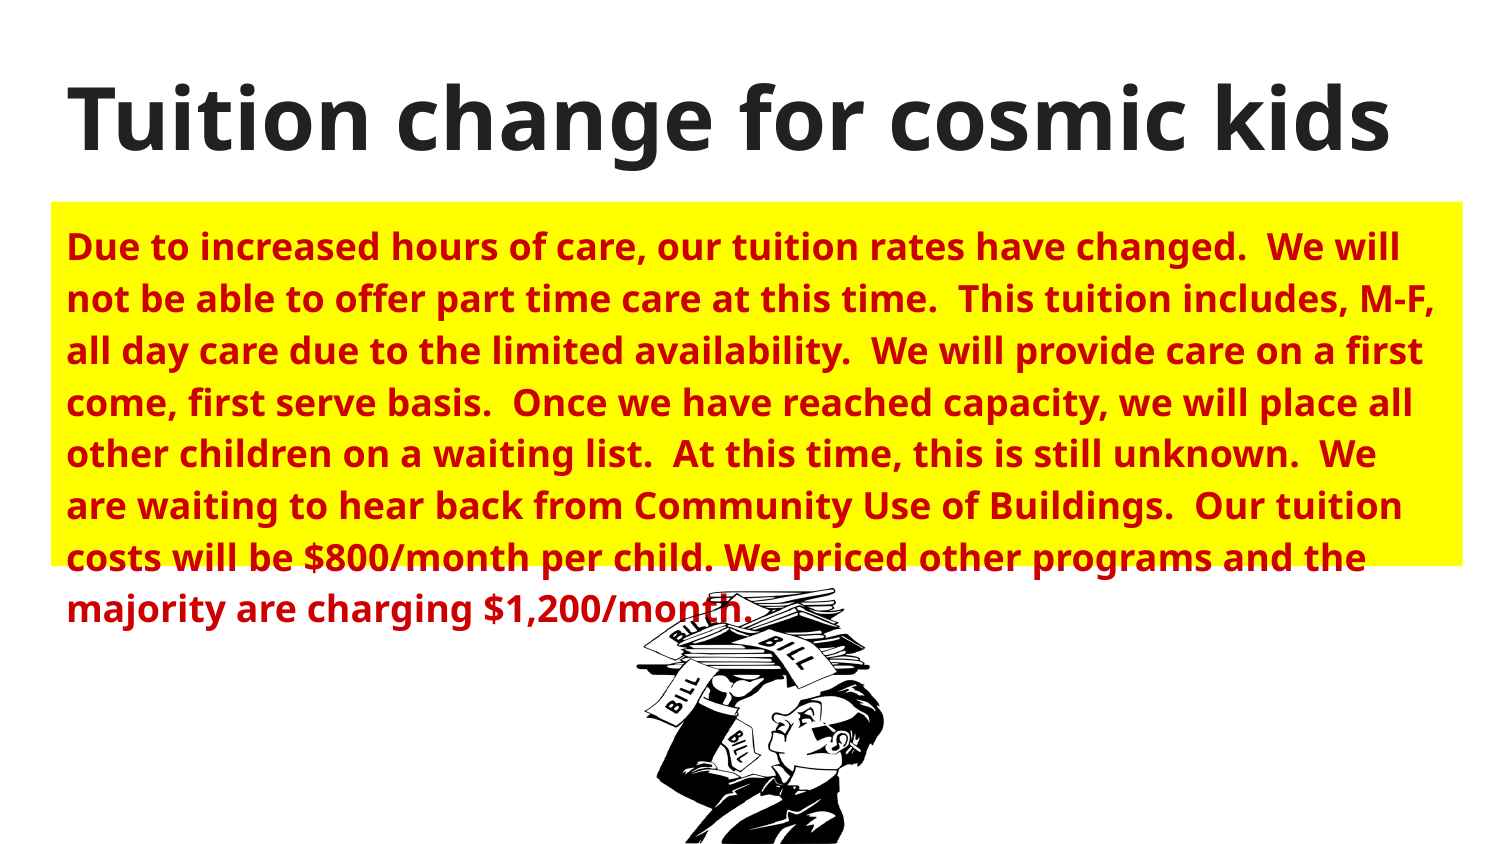

# Tuition change for cosmic kids
Due to increased hours of care, our tuition rates have changed. We will not be able to offer part time care at this time. This tuition includes, M-F, all day care due to the limited availability. We will provide care on a first come, first serve basis. Once we have reached capacity, we will place all other children on a waiting list. At this time, this is still unknown. We are waiting to hear back from Community Use of Buildings. Our tuition costs will be $800/month per child. We priced other programs and the majority are charging $1,200/month.